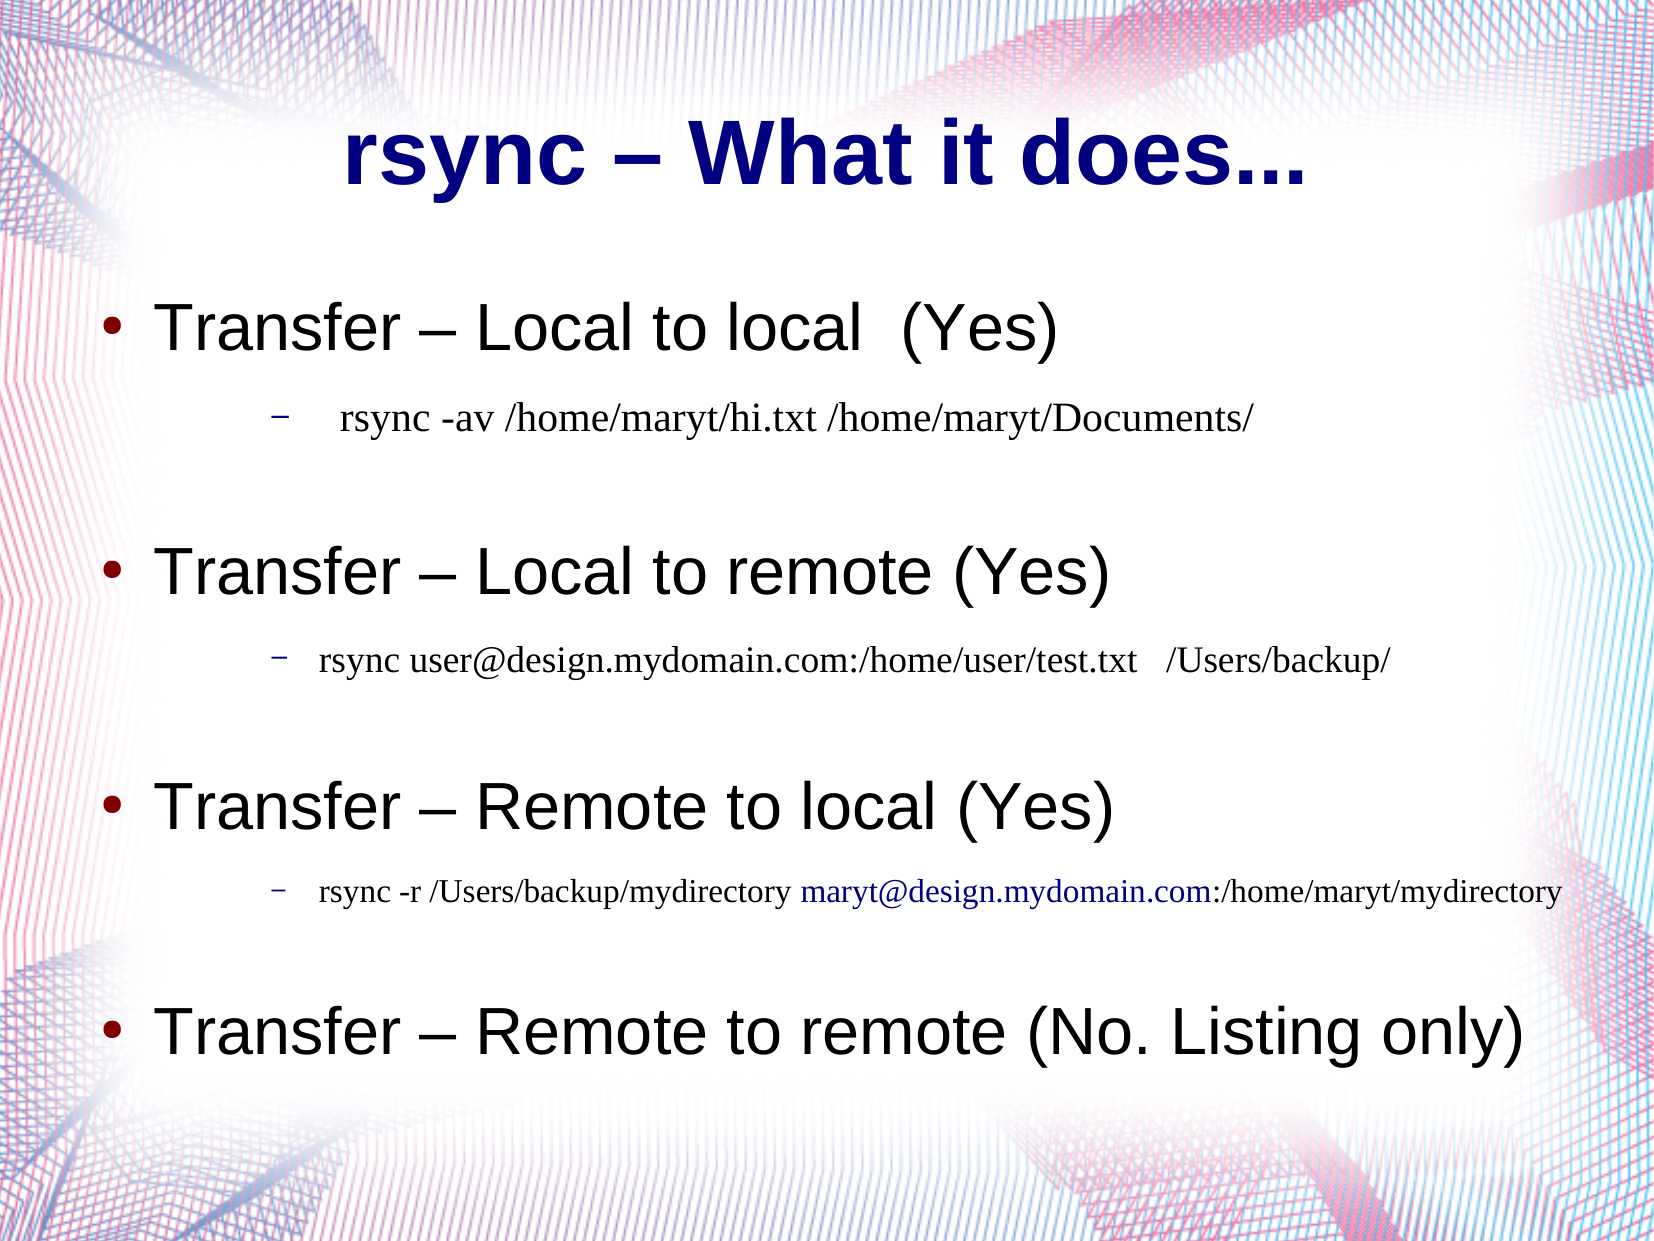

# rsync – What it does...
Transfer – Local to local (Yes)
 rsync -av /home/maryt/hi.txt /home/maryt/Documents/
Transfer – Local to remote (Yes)
rsync user@design.mydomain.com:/home/user/test.txt   /Users/backup/
Transfer – Remote to local (Yes)
rsync -r /Users/backup/mydirectory maryt@design.mydomain.com:/home/maryt/mydirectory
Transfer – Remote to remote (No. Listing only)